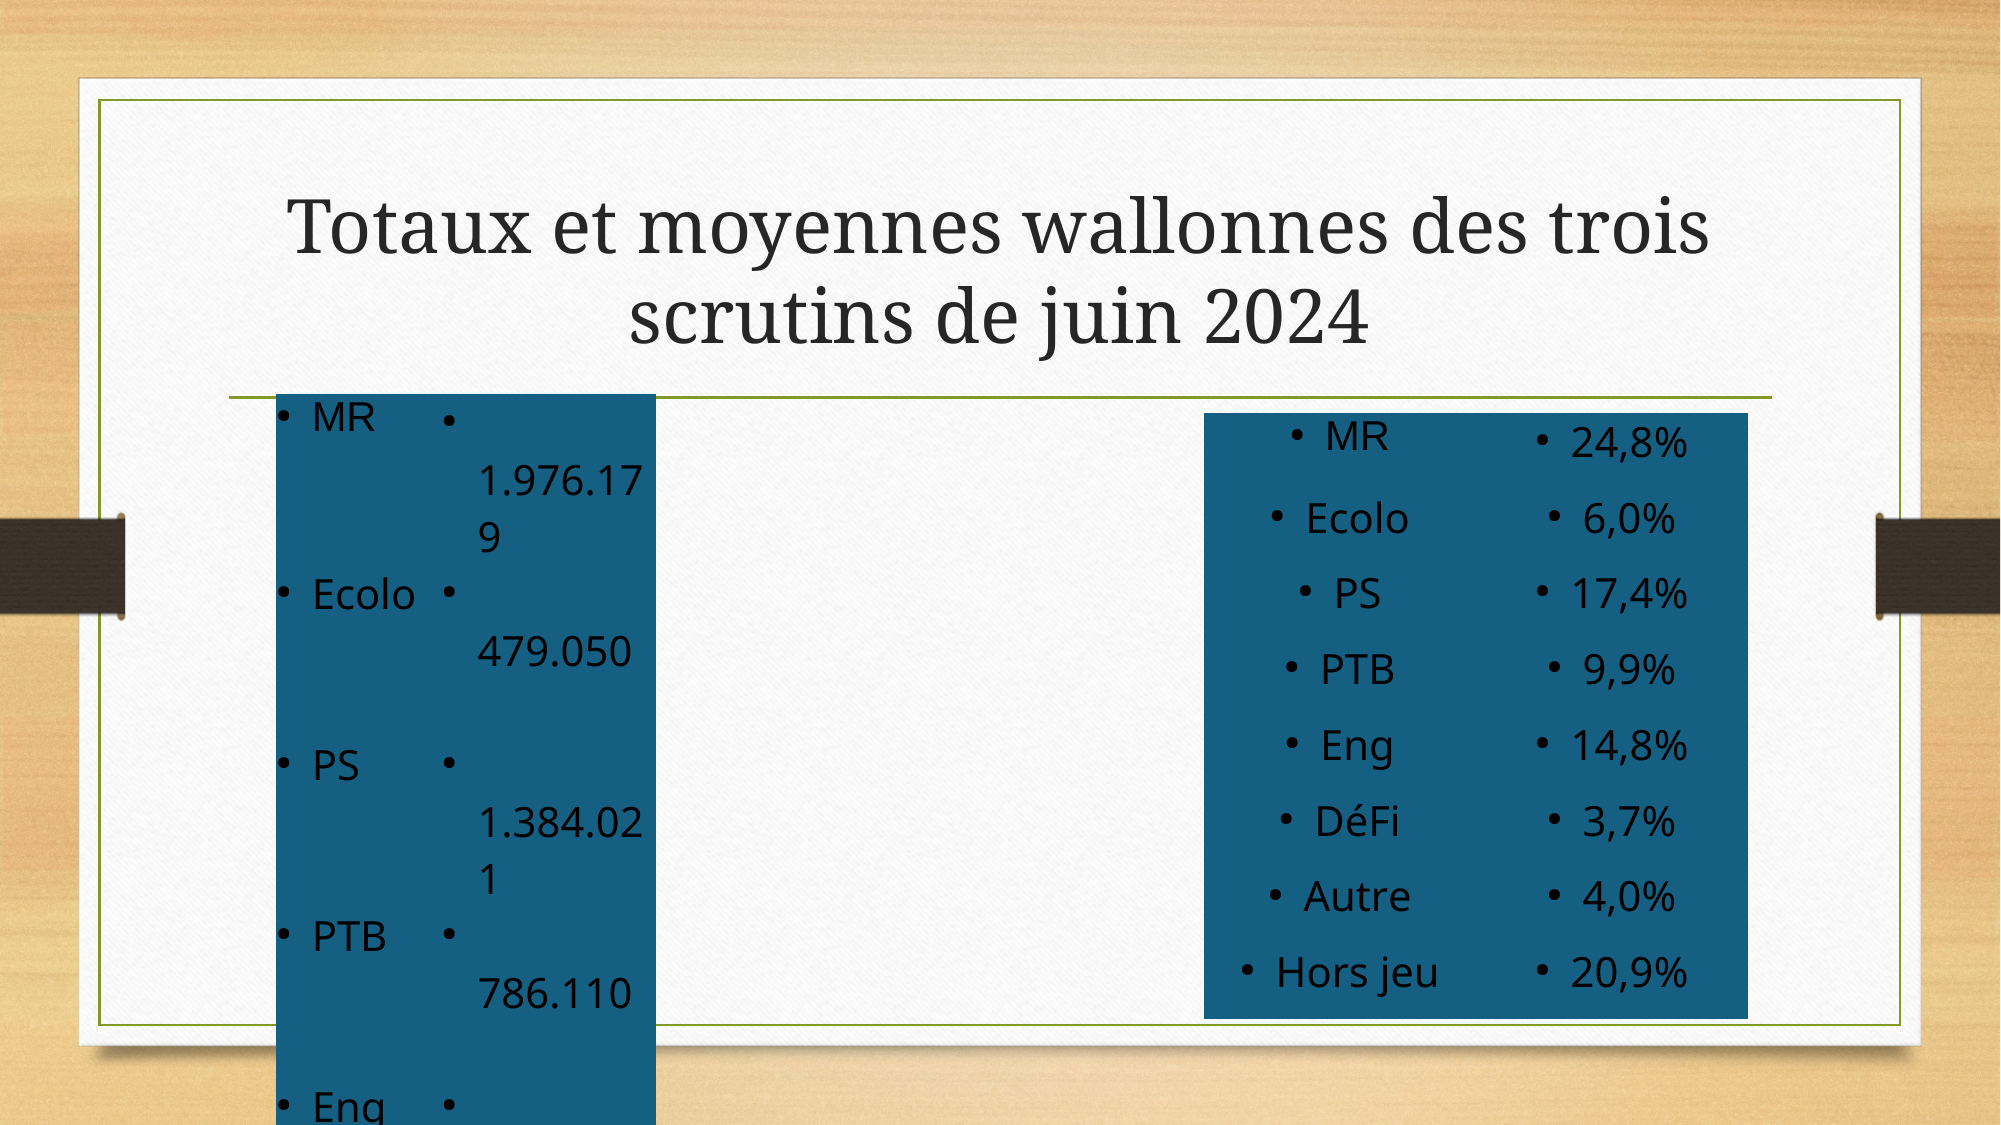

# Totaux et moyennes wallonnes des trois scrutins de juin 2024
| MR | 1.976.179 |
| --- | --- |
| Ecolo | 479.050 |
| PS | 1.384.021 |
| PTB | 786.110 |
| Eng | 1.178.458 |
| DéFi | 295.304 |
| Autre | 316.751 |
| Hors jeu | 1.662.028 |
| Inscrits | 7.956.887 |
| MR | 24,8% |
| --- | --- |
| Ecolo | 6,0% |
| PS | 17,4% |
| PTB | 9,9% |
| Eng | 14,8% |
| DéFi | 3,7% |
| Autre | 4,0% |
| Hors jeu | 20,9% |